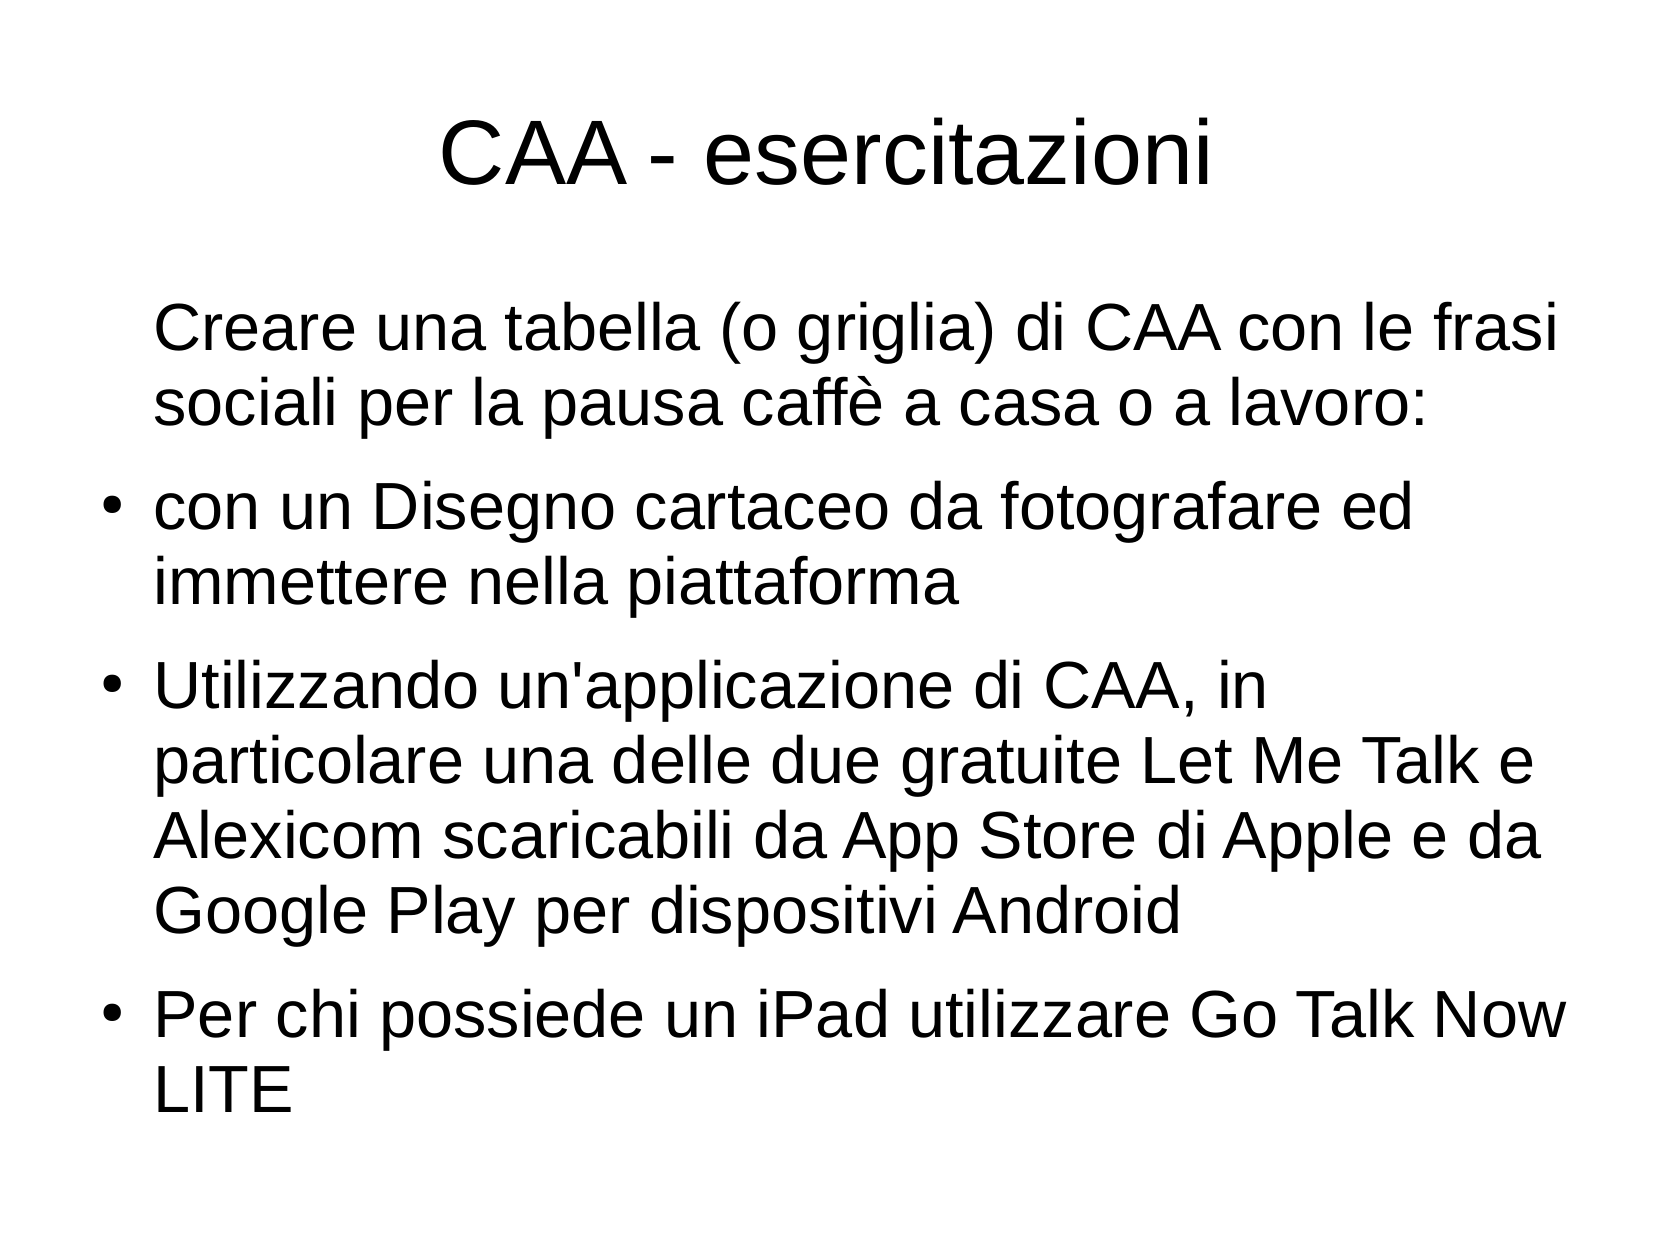

# CAA - esercitazioni
Creare una tabella (o griglia) di CAA con le frasi sociali per la pausa caffè a casa o a lavoro:
con un Disegno cartaceo da fotografare ed immettere nella piattaforma
Utilizzando un'applicazione di CAA, in particolare una delle due gratuite Let Me Talk e Alexicom scaricabili da App Store di Apple e da Google Play per dispositivi Android
Per chi possiede un iPad utilizzare Go Talk Now LITE